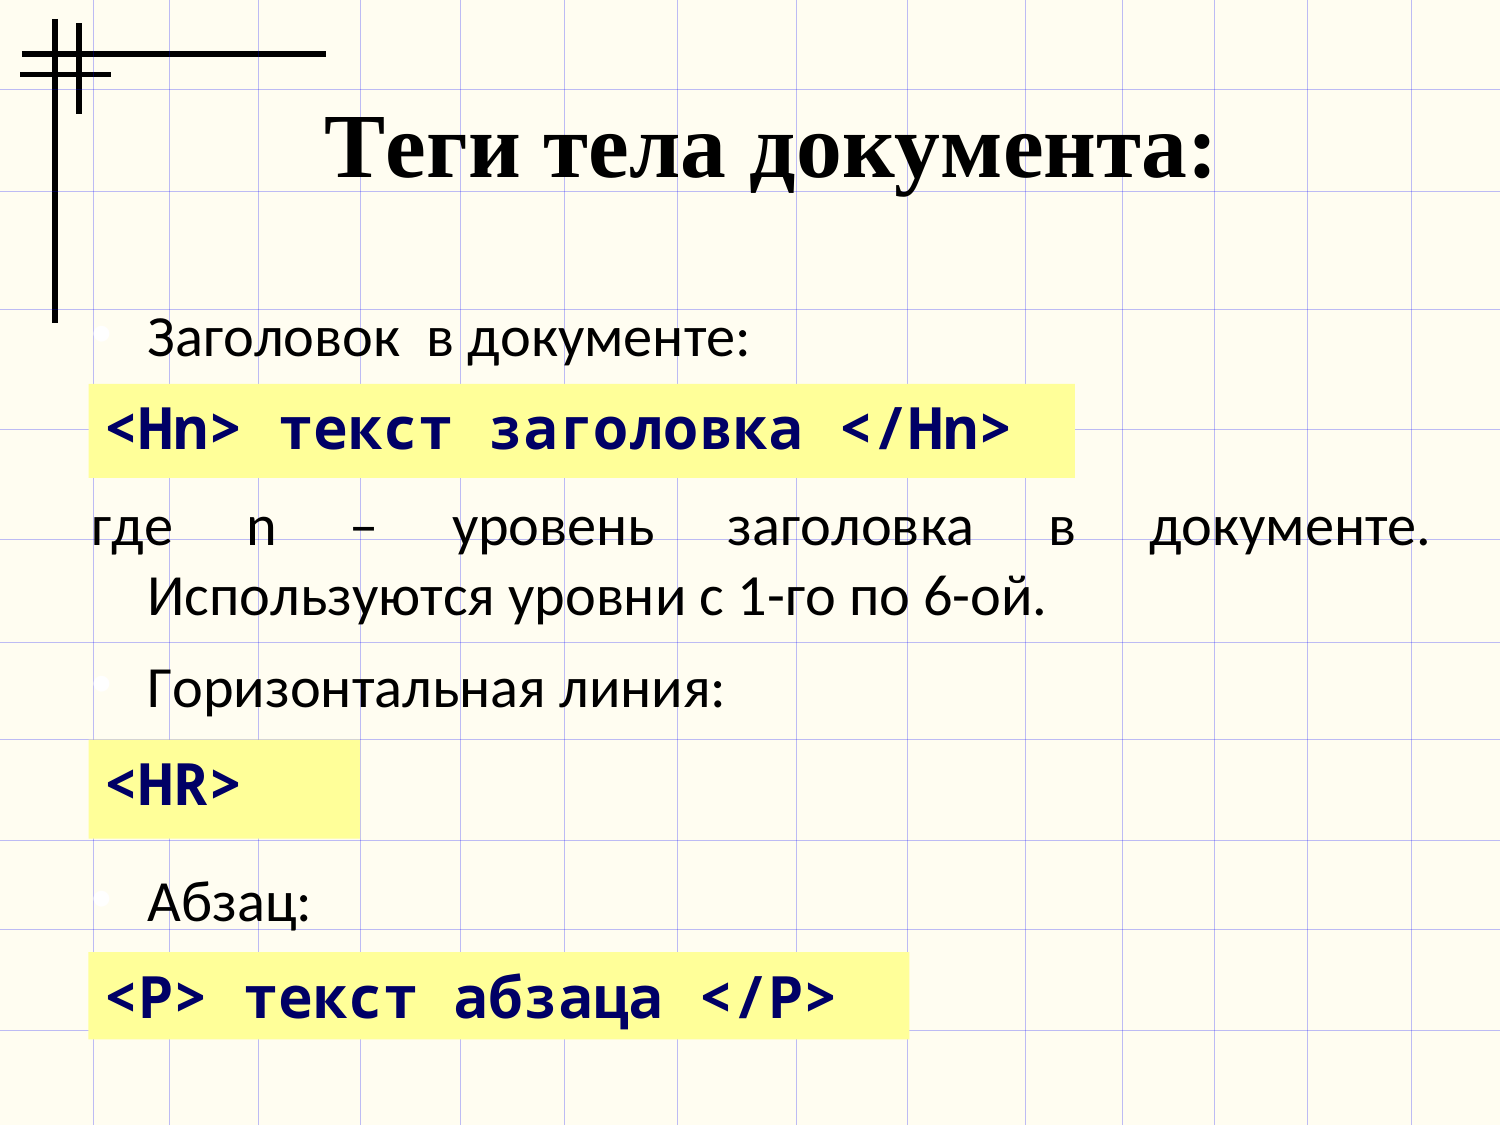

# Теги тела документа:
Заголовок в документе:
<Hn> текст заголовка </Hn>
где n – уровень заголовка в документе. Используются уровни с 1-го по 6-ой.
Горизонтальная линия:
<HR>
Абзац:
<P> текст абзаца </P>